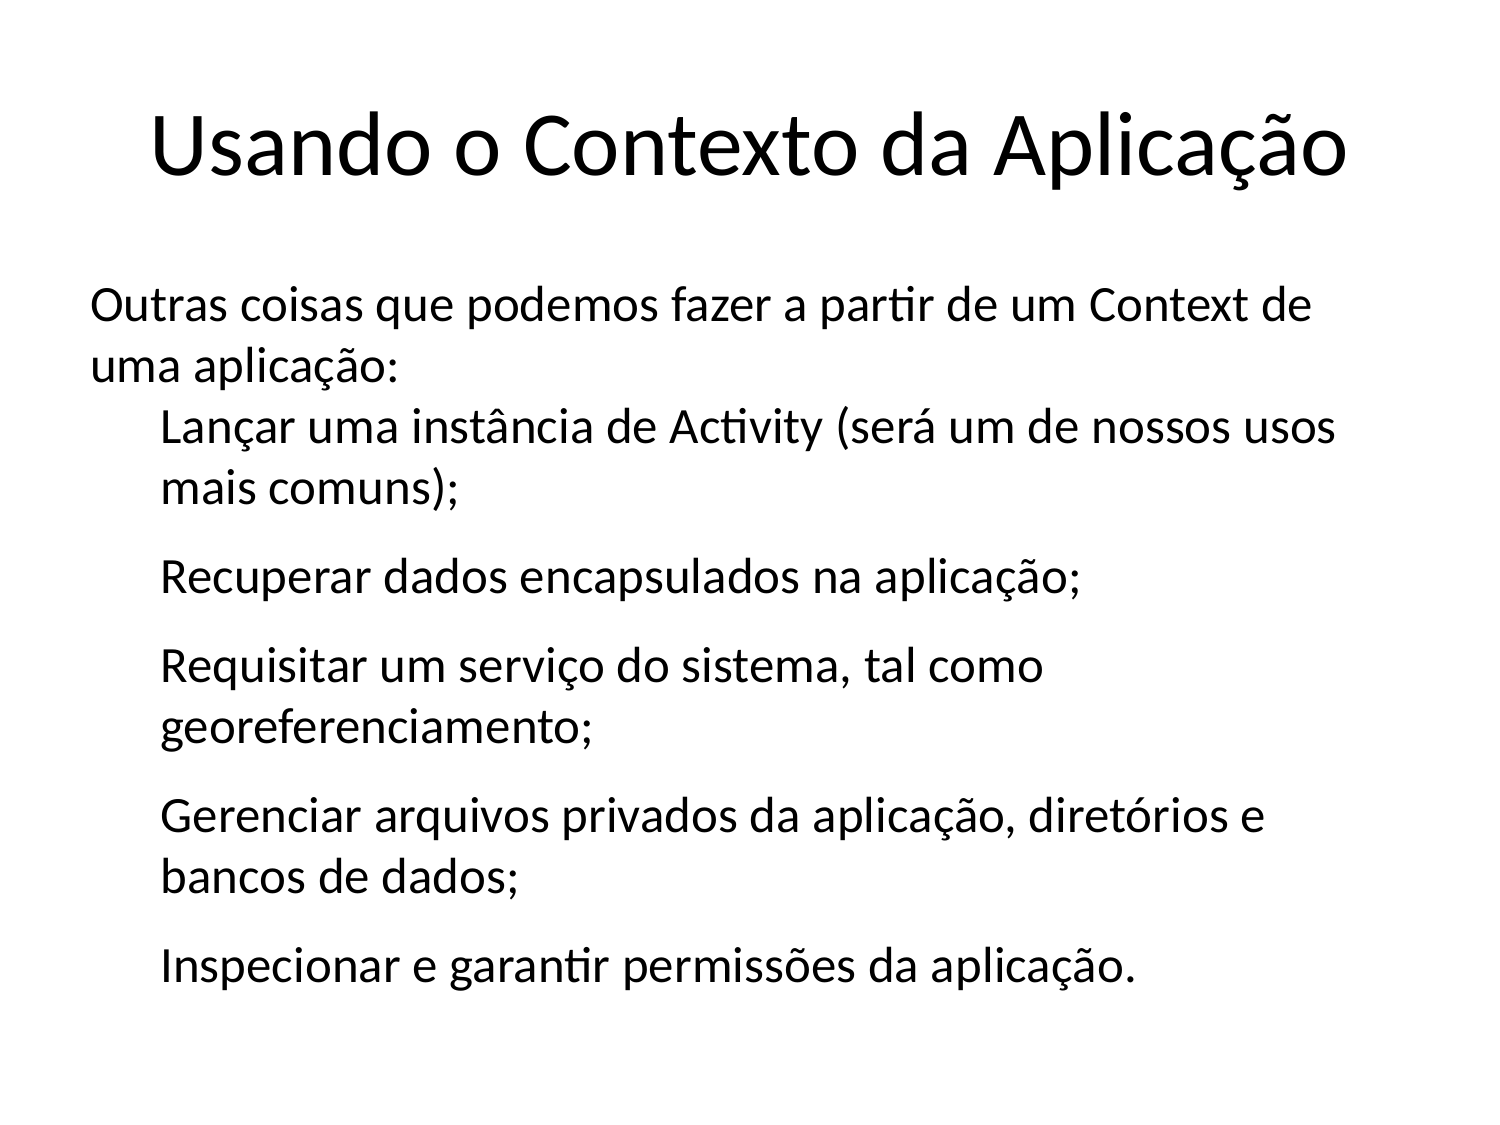

# Usando o Contexto da Aplicação
Outras coisas que podemos fazer a partir de um Context de uma aplicação:
Lançar uma instância de Activity (será um de nossos usos mais comuns);
Recuperar dados encapsulados na aplicação;
Requisitar um serviço do sistema, tal como georeferenciamento;
Gerenciar arquivos privados da aplicação, diretórios e bancos de dados;
Inspecionar e garantir permissões da aplicação.